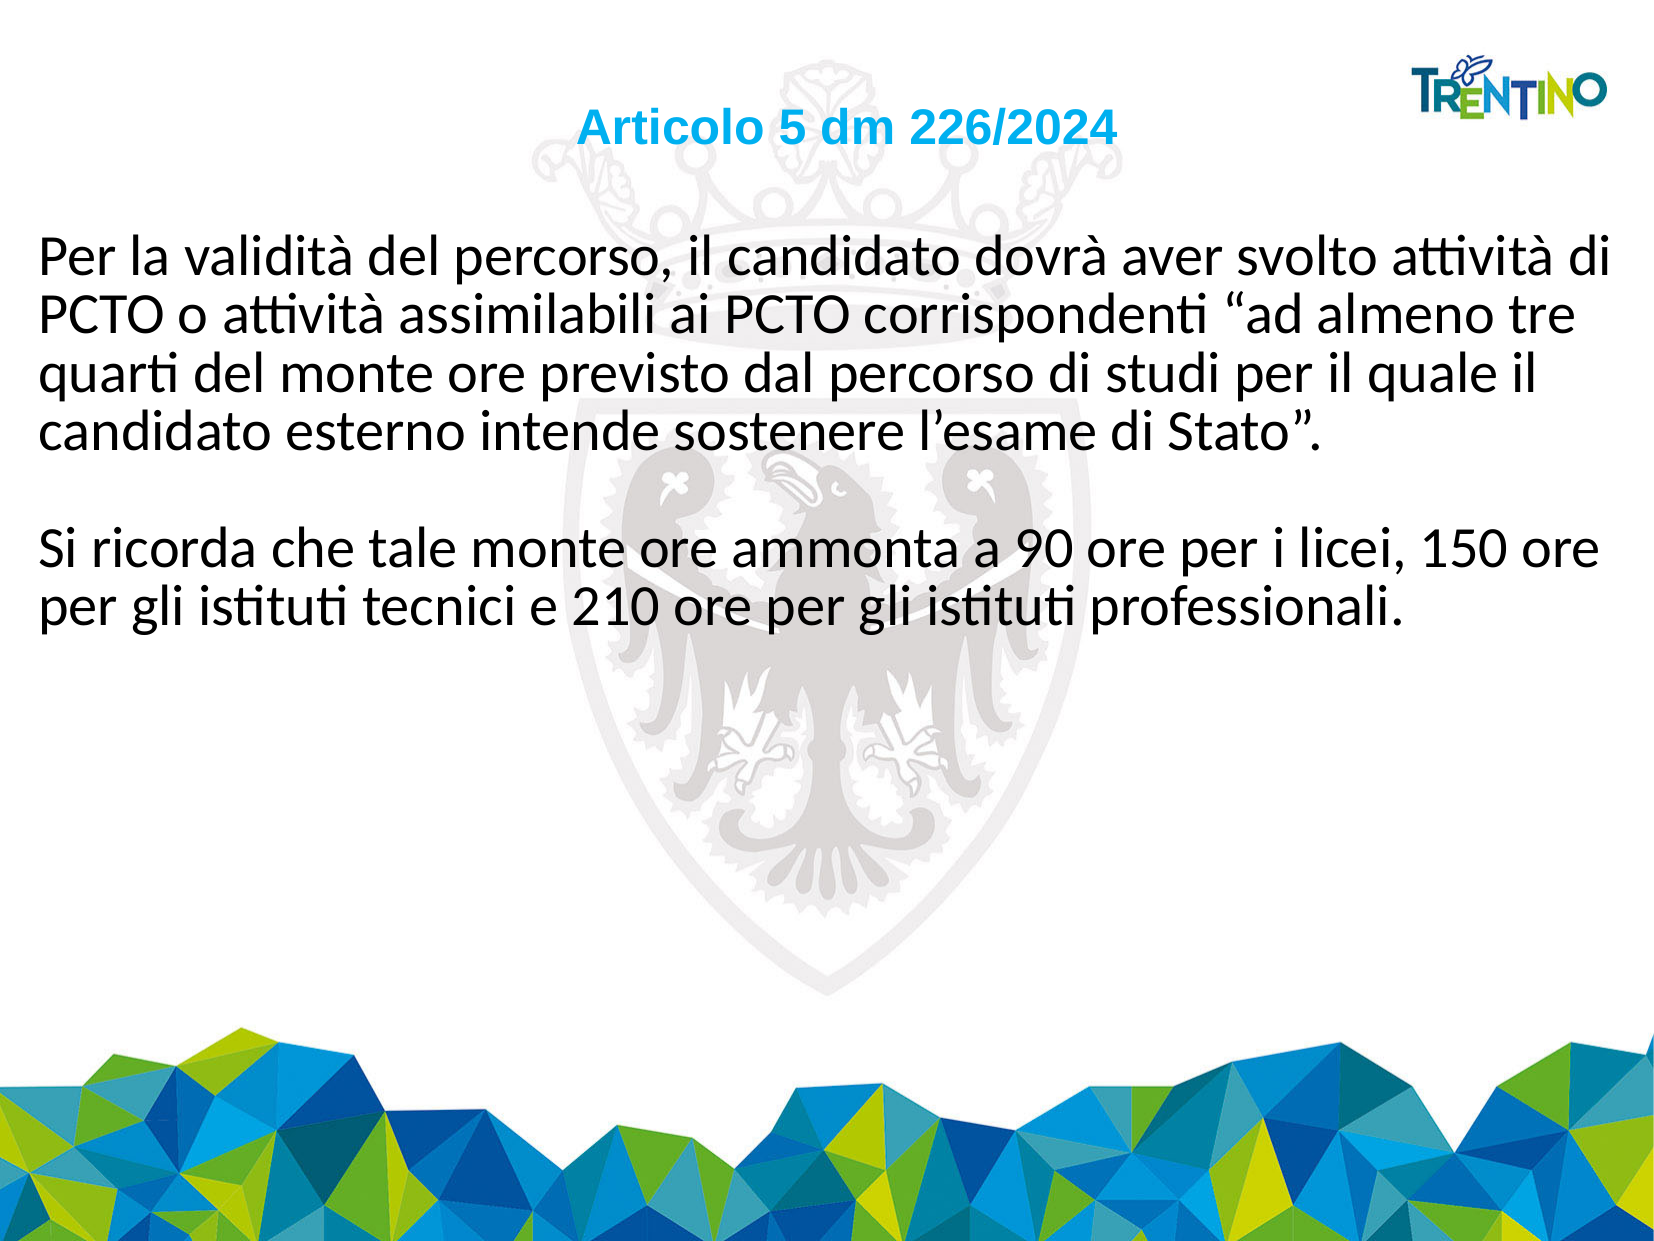

Articolo 5 dm 226/2024
Per la validità del percorso, il candidato dovrà aver svolto attività di PCTO o attività assimilabili ai PCTO corrispondenti “ad almeno tre quarti del monte ore previsto dal percorso di studi per il quale il candidato esterno intende sostenere l’esame di Stato”.
Si ricorda che tale monte ore ammonta a 90 ore per i licei, 150 ore per gli istituti tecnici e 210 ore per gli istituti professionali.